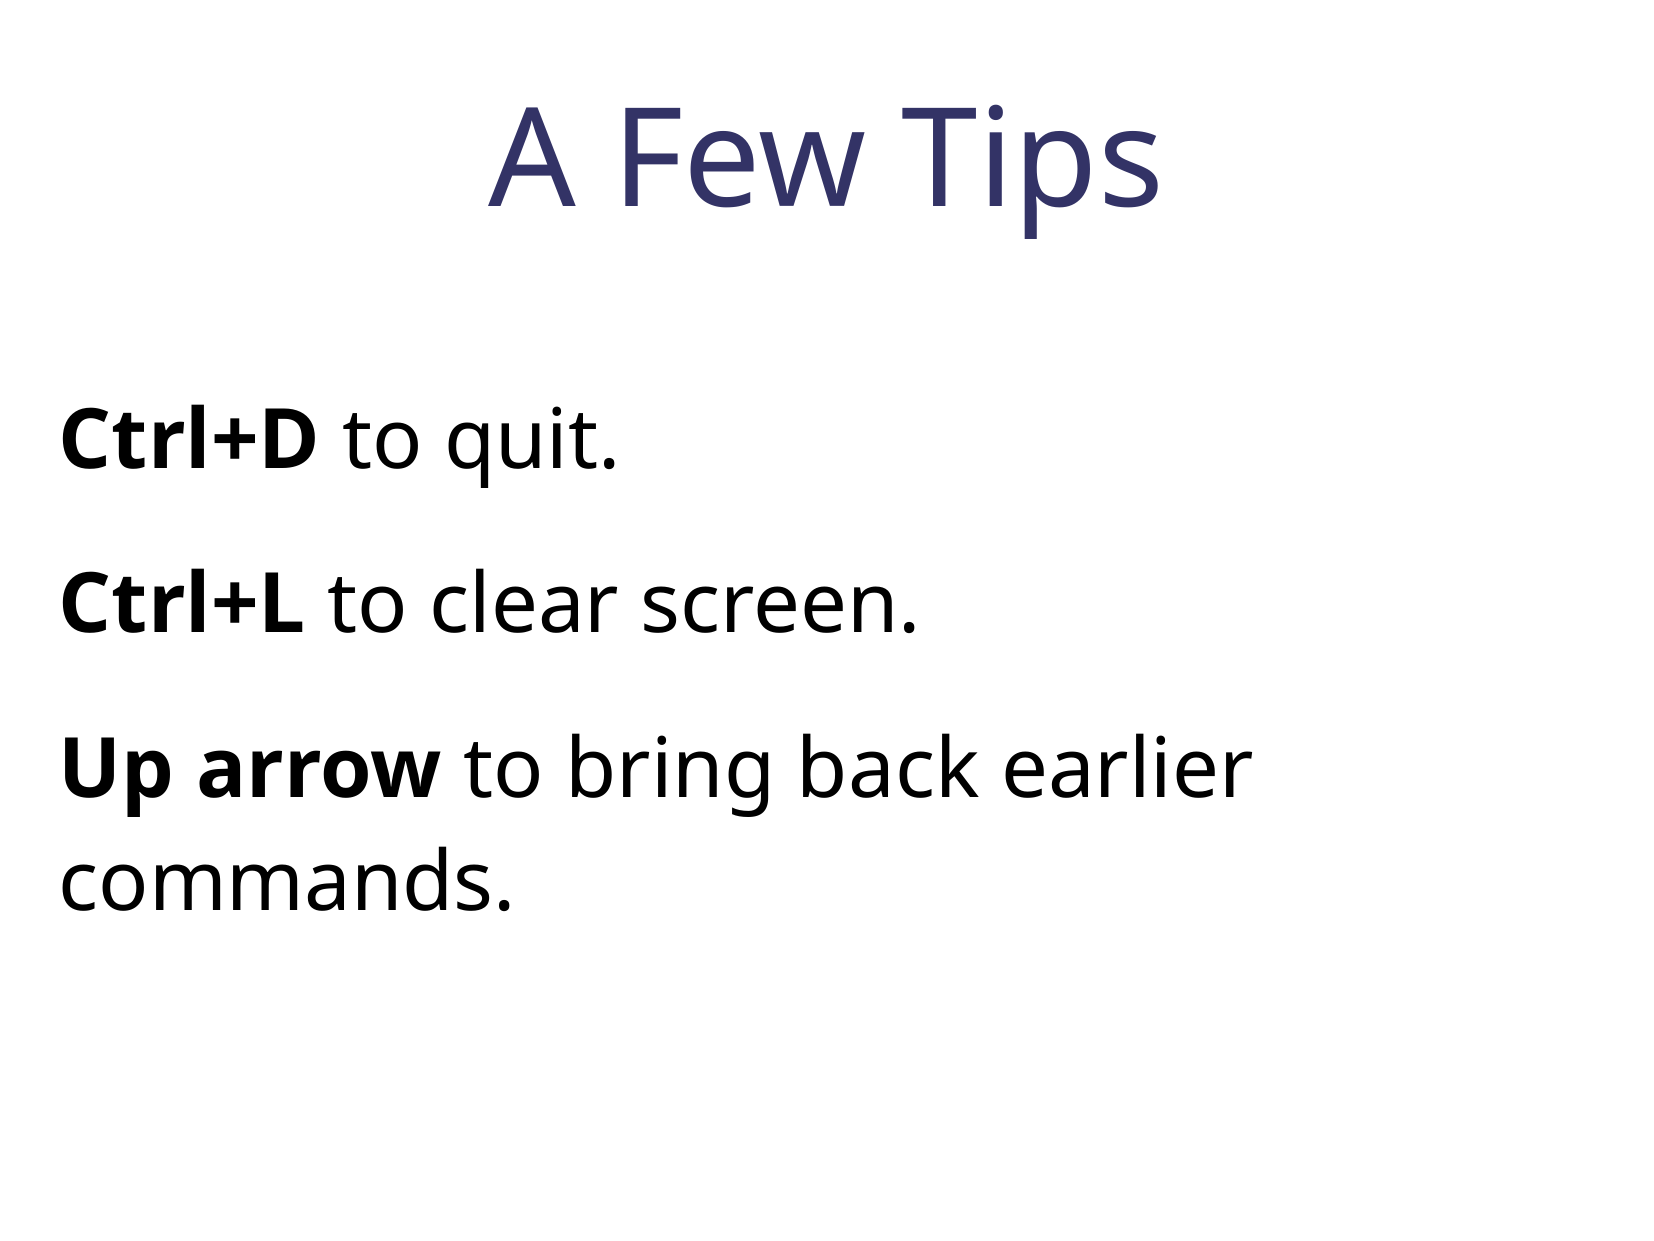

# A Few Tips
Ctrl+D to quit.
Ctrl+L to clear screen.
Up arrow to bring back earlier commands.